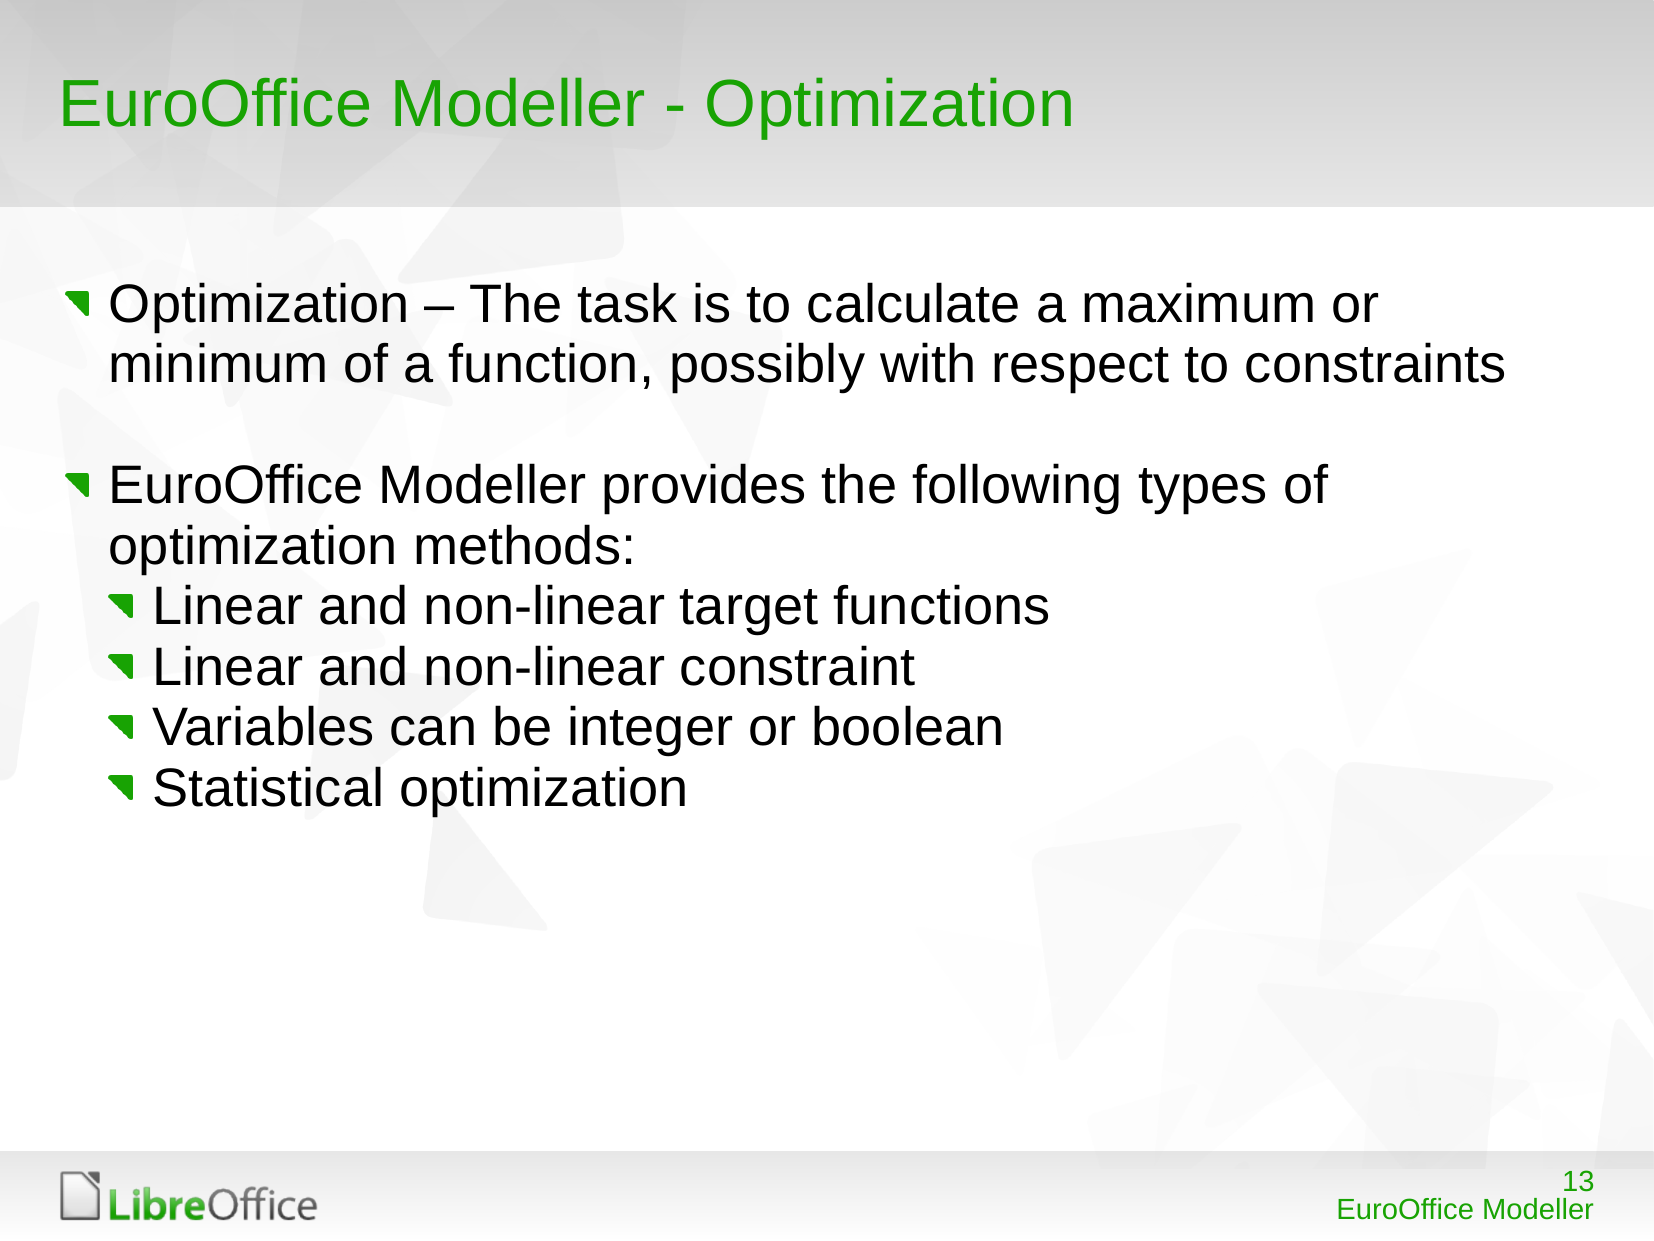

# EuroOffice Modeller - Optimization
Optimization – The task is to calculate a maximum or minimum of a function, possibly with respect to constraints
EuroOffice Modeller provides the following types of optimization methods:
Linear and non-linear target functions
Linear and non-linear constraint
Variables can be integer or boolean
Statistical optimization
13
EuroOffice Modeller